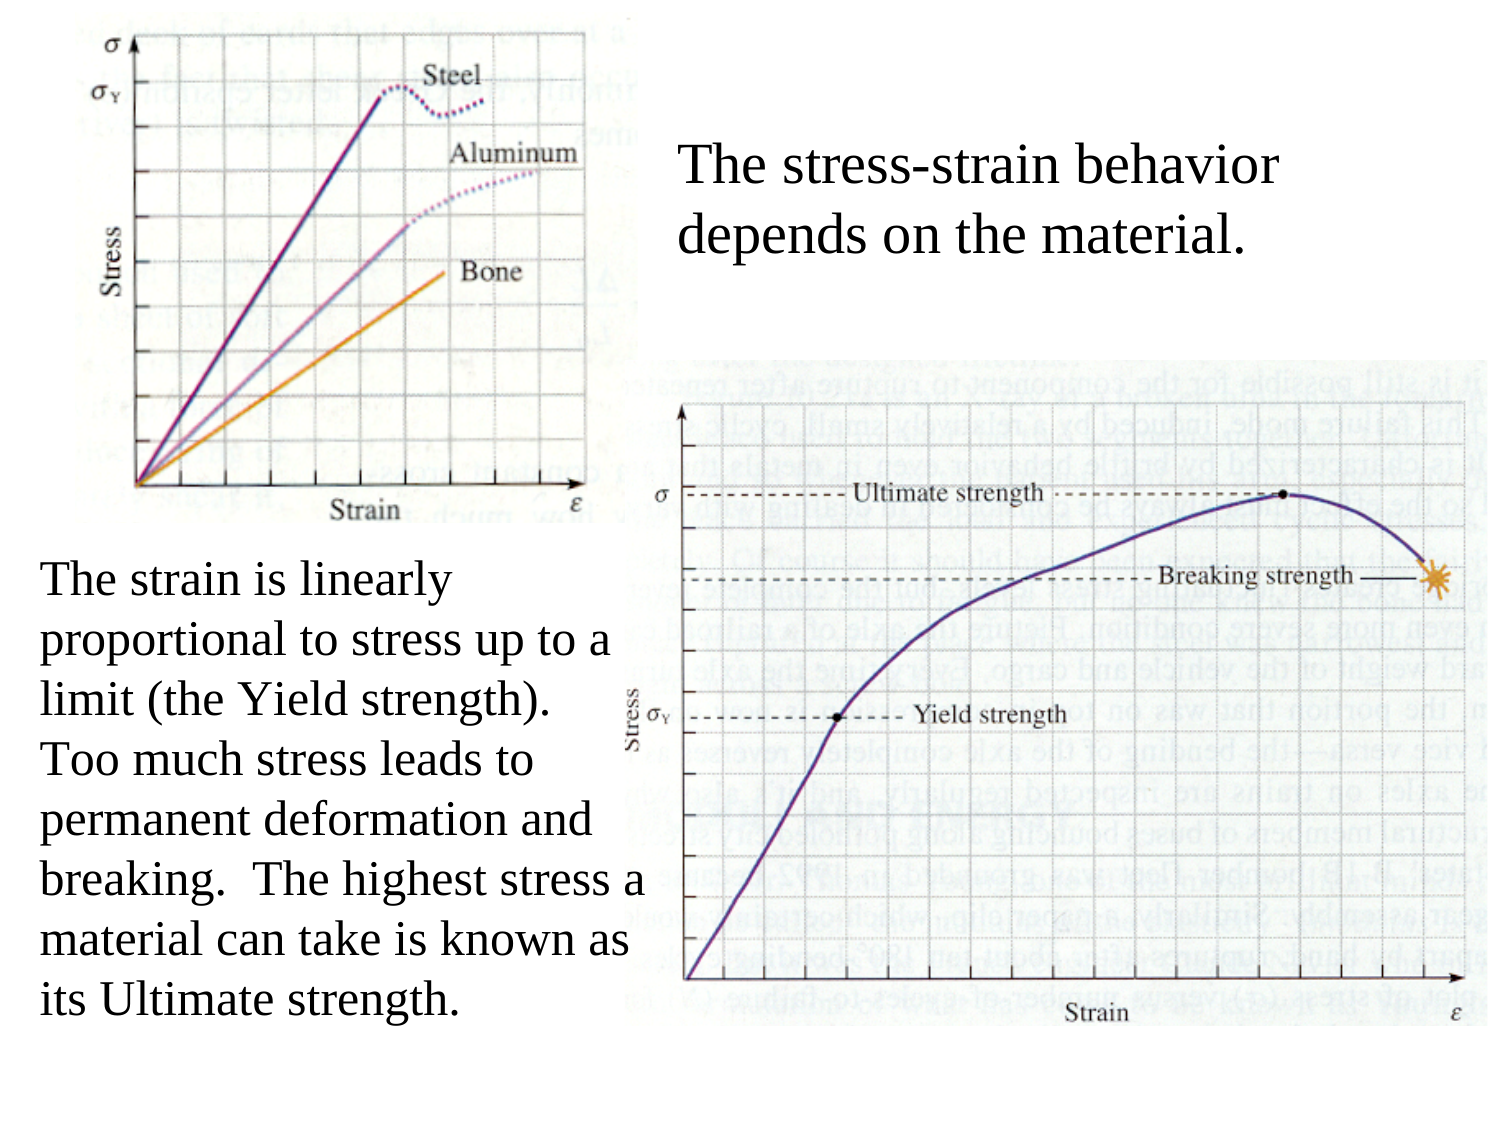

The stress-strain behavior
depends on the material.
The strain is linearly proportional to stress up to a limit (the Yield strength).
Too much stress leads to permanent deformation and breaking. The highest stress a material can take is known as its Ultimate strength.